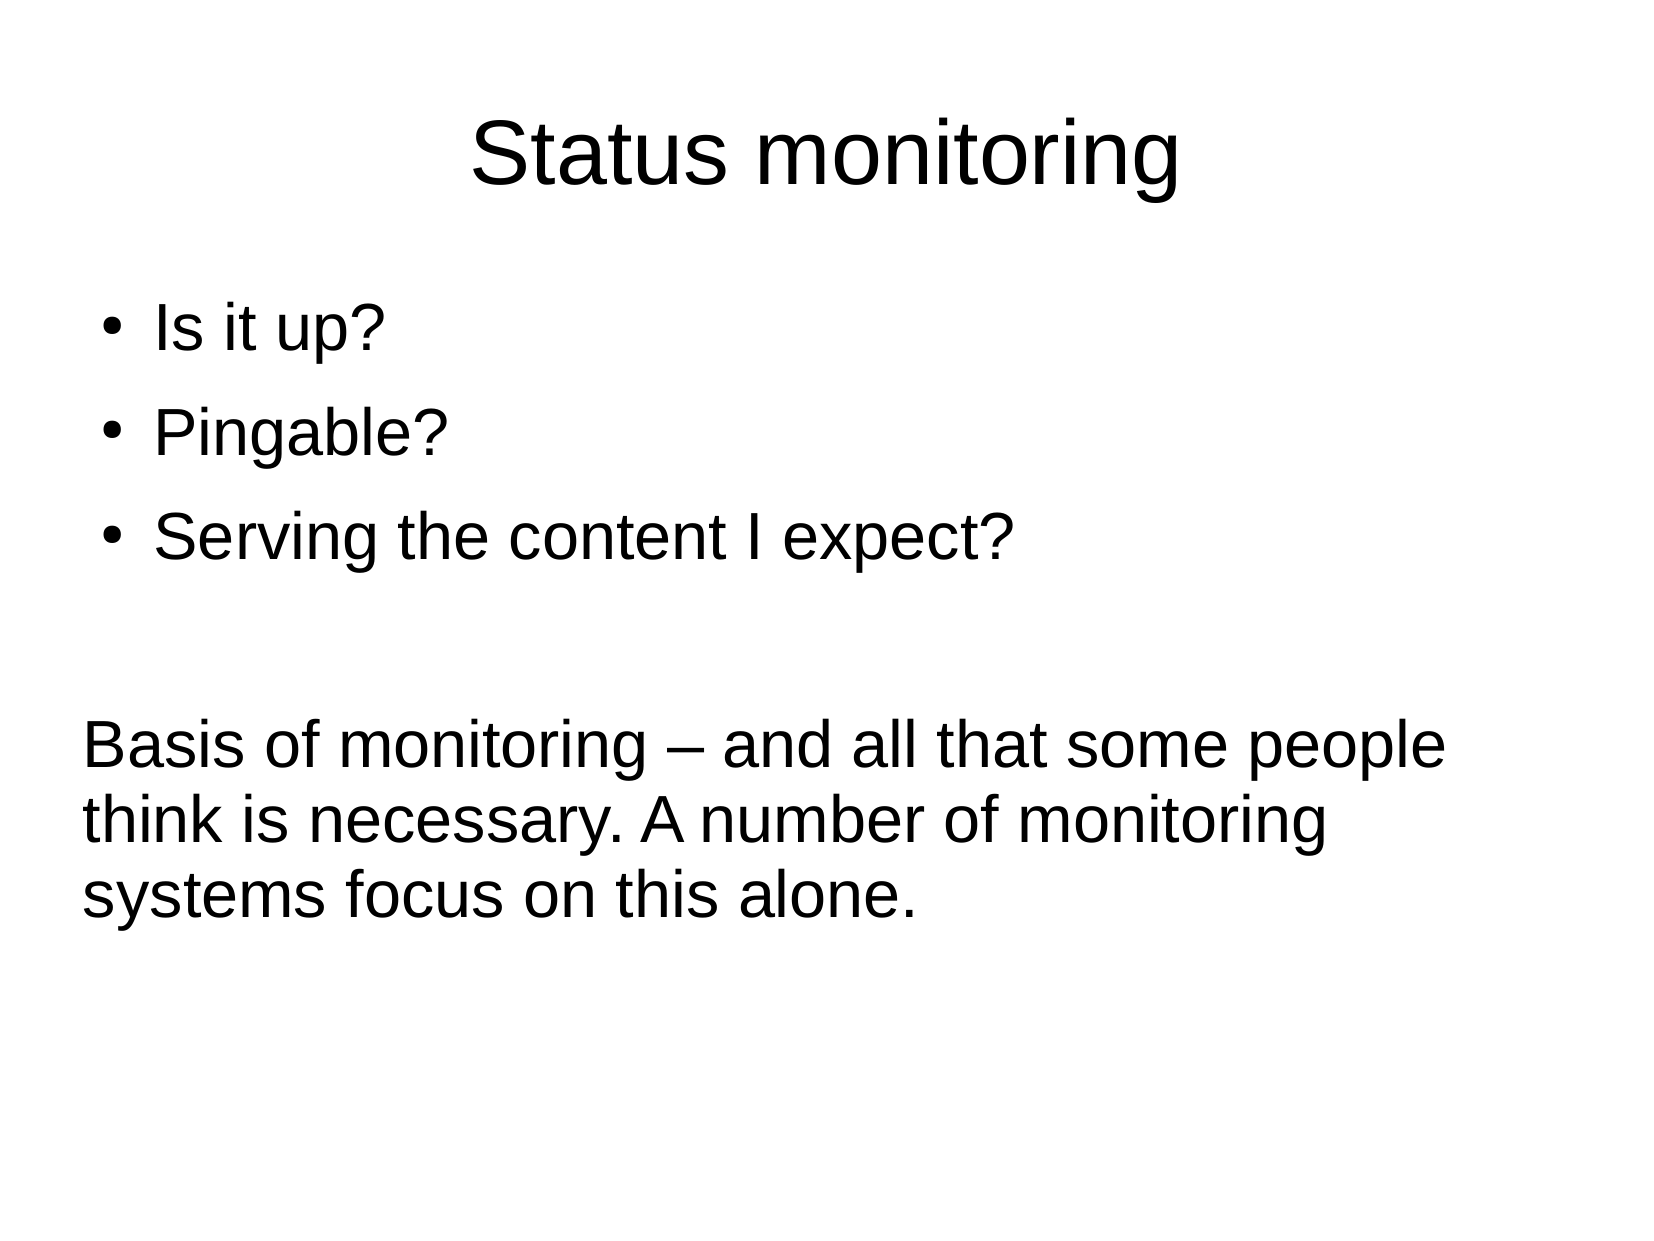

# Status monitoring
Is it up?
Pingable?
Serving the content I expect?
Basis of monitoring – and all that some people think is necessary. A number of monitoring systems focus on this alone.